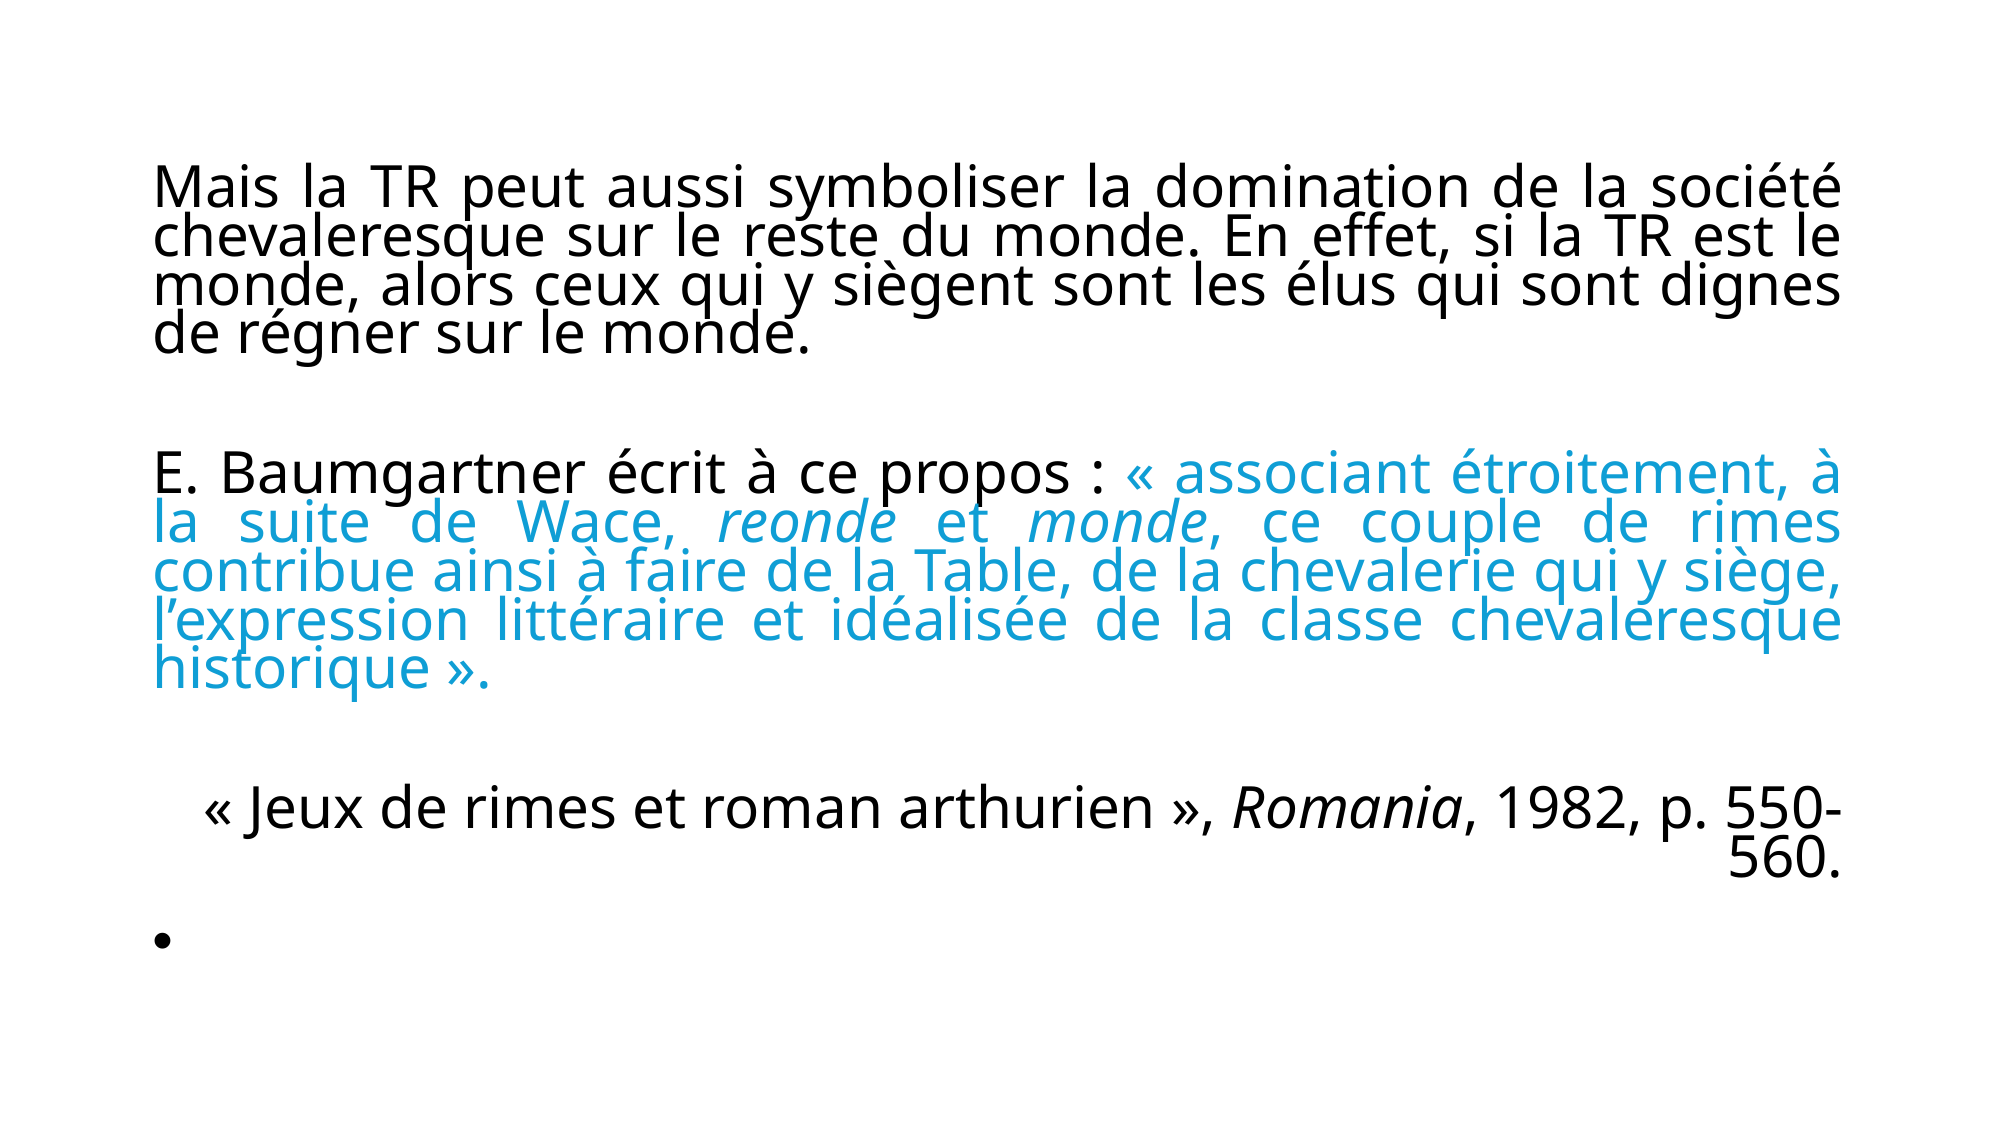

# Mais la TR peut aussi symboliser la domination de la société chevaleresque sur le reste du monde. En effet, si la TR est le monde, alors ceux qui y siègent sont les élus qui sont dignes de régner sur le monde.
E. Baumgartner écrit à ce propos : « associant étroitement, à la suite de Wace, reonde et monde, ce couple de rimes contribue ainsi à faire de la Table, de la chevalerie qui y siège, l’expression littéraire et idéalisée de la classe chevaleresque historique ».
« Jeux de rimes et roman arthurien », Romania, 1982, p. 550-560.